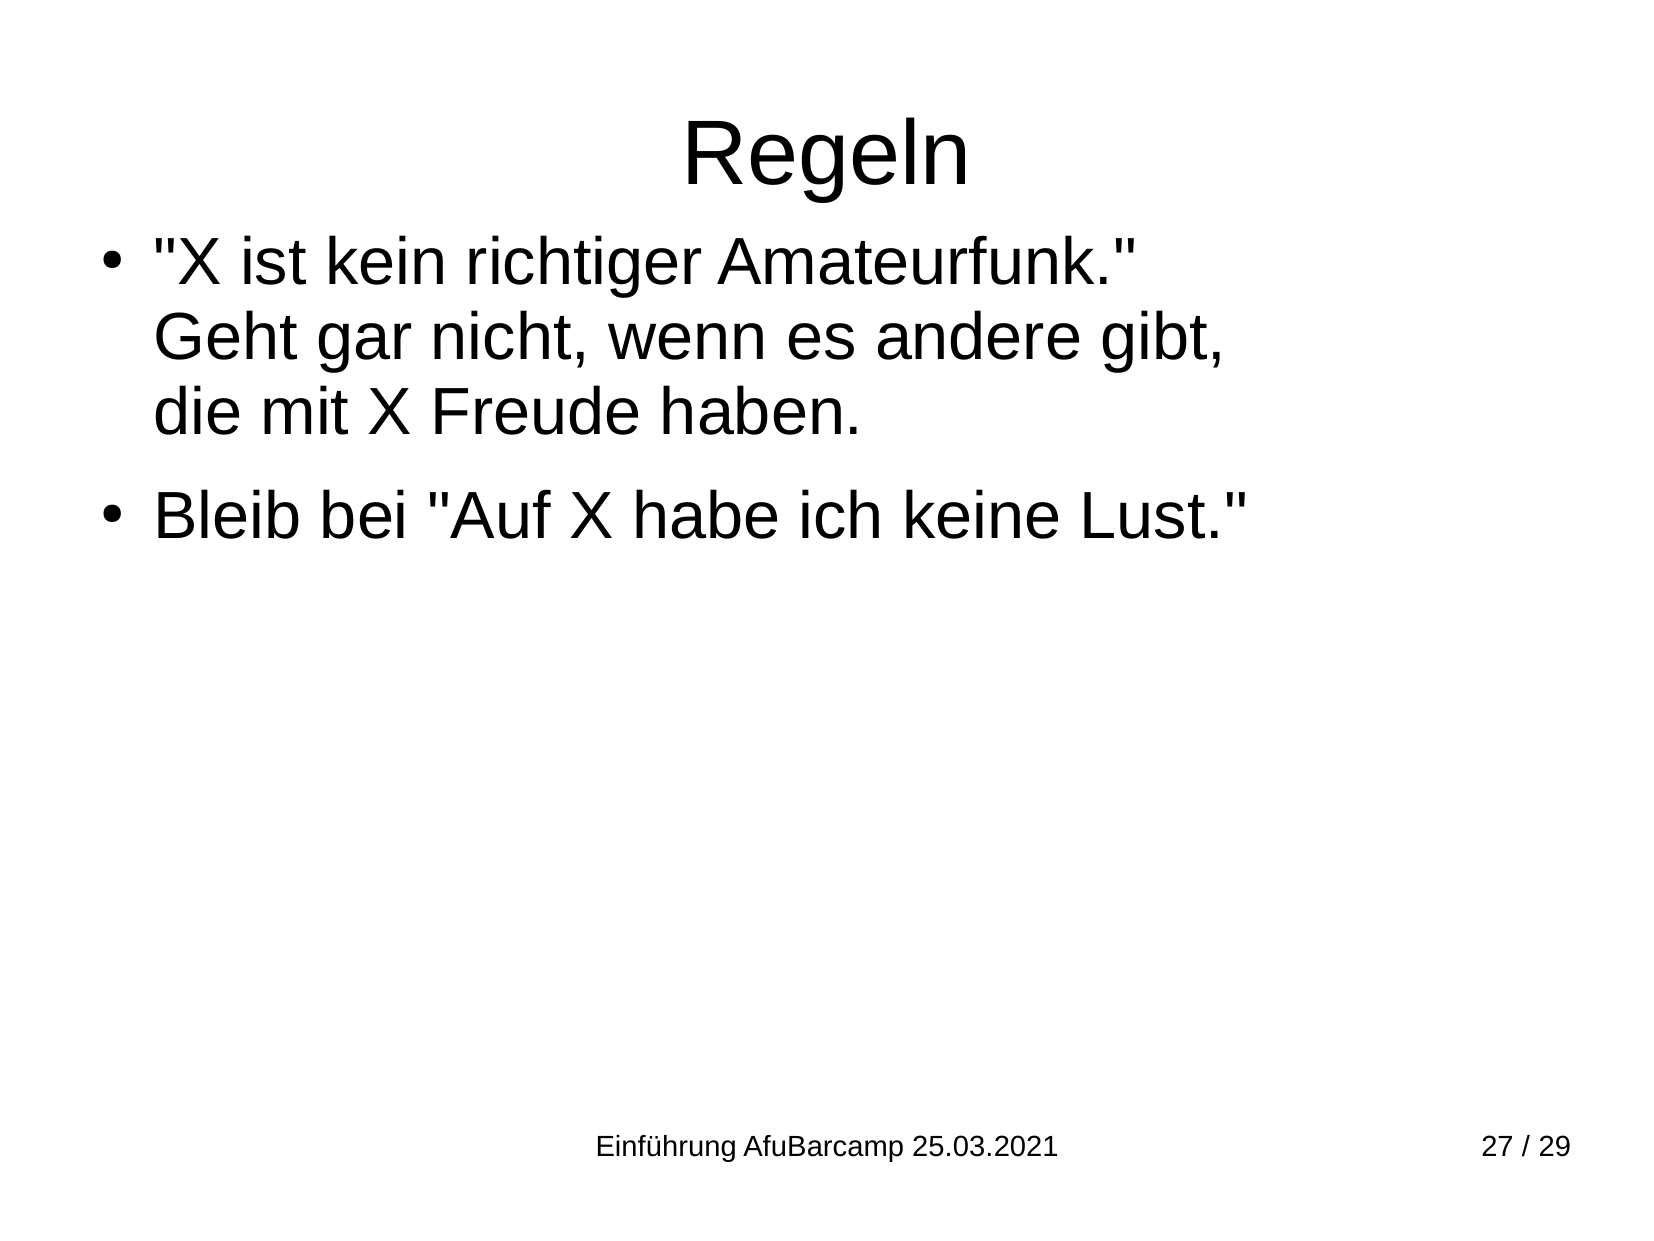

# Regeln
"X ist kein richtiger Amateurfunk."
Geht gar nicht, wenn es andere gibt,
die mit X Freude haben.
Bleib bei "Auf X habe ich keine Lust."